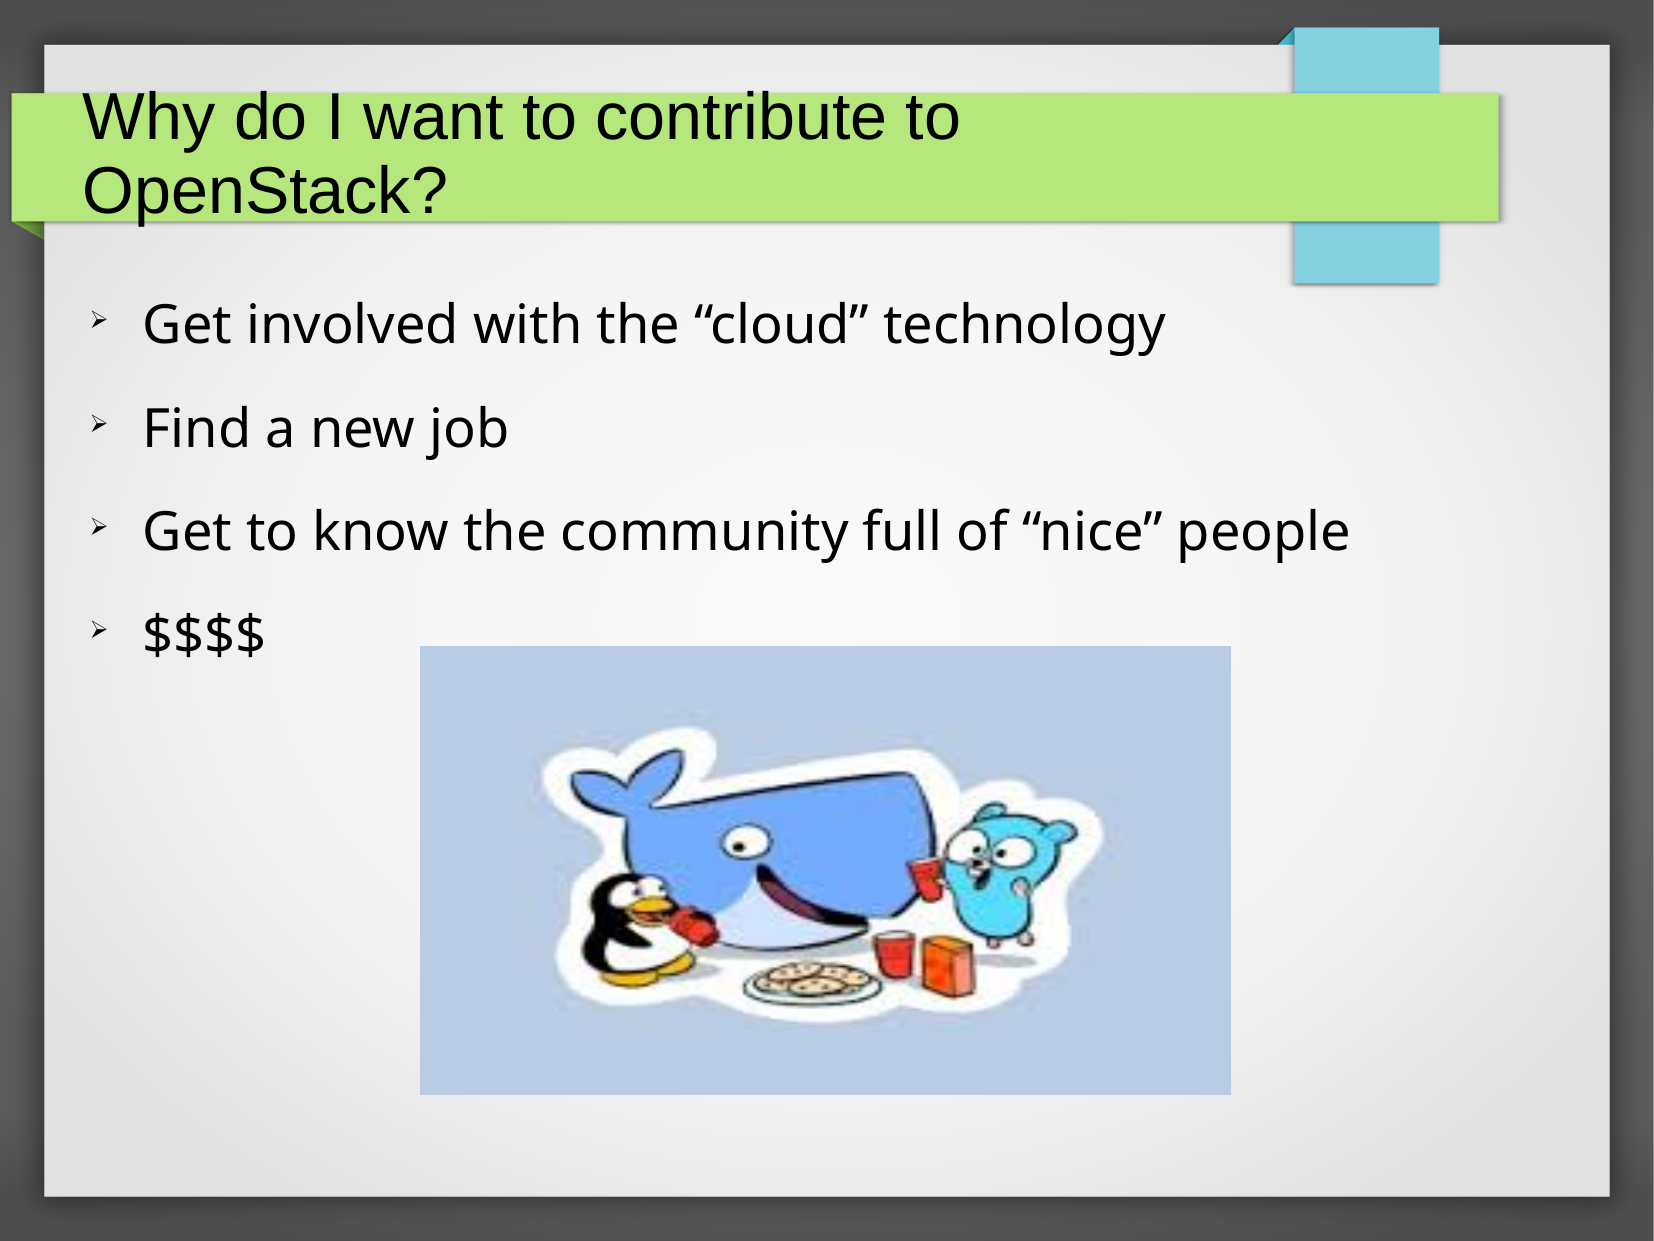

# Why do I want to contribute to OpenStack?
Get involved with the “cloud” technology
Find a new job
Get to know the community full of “nice” people
$$$$